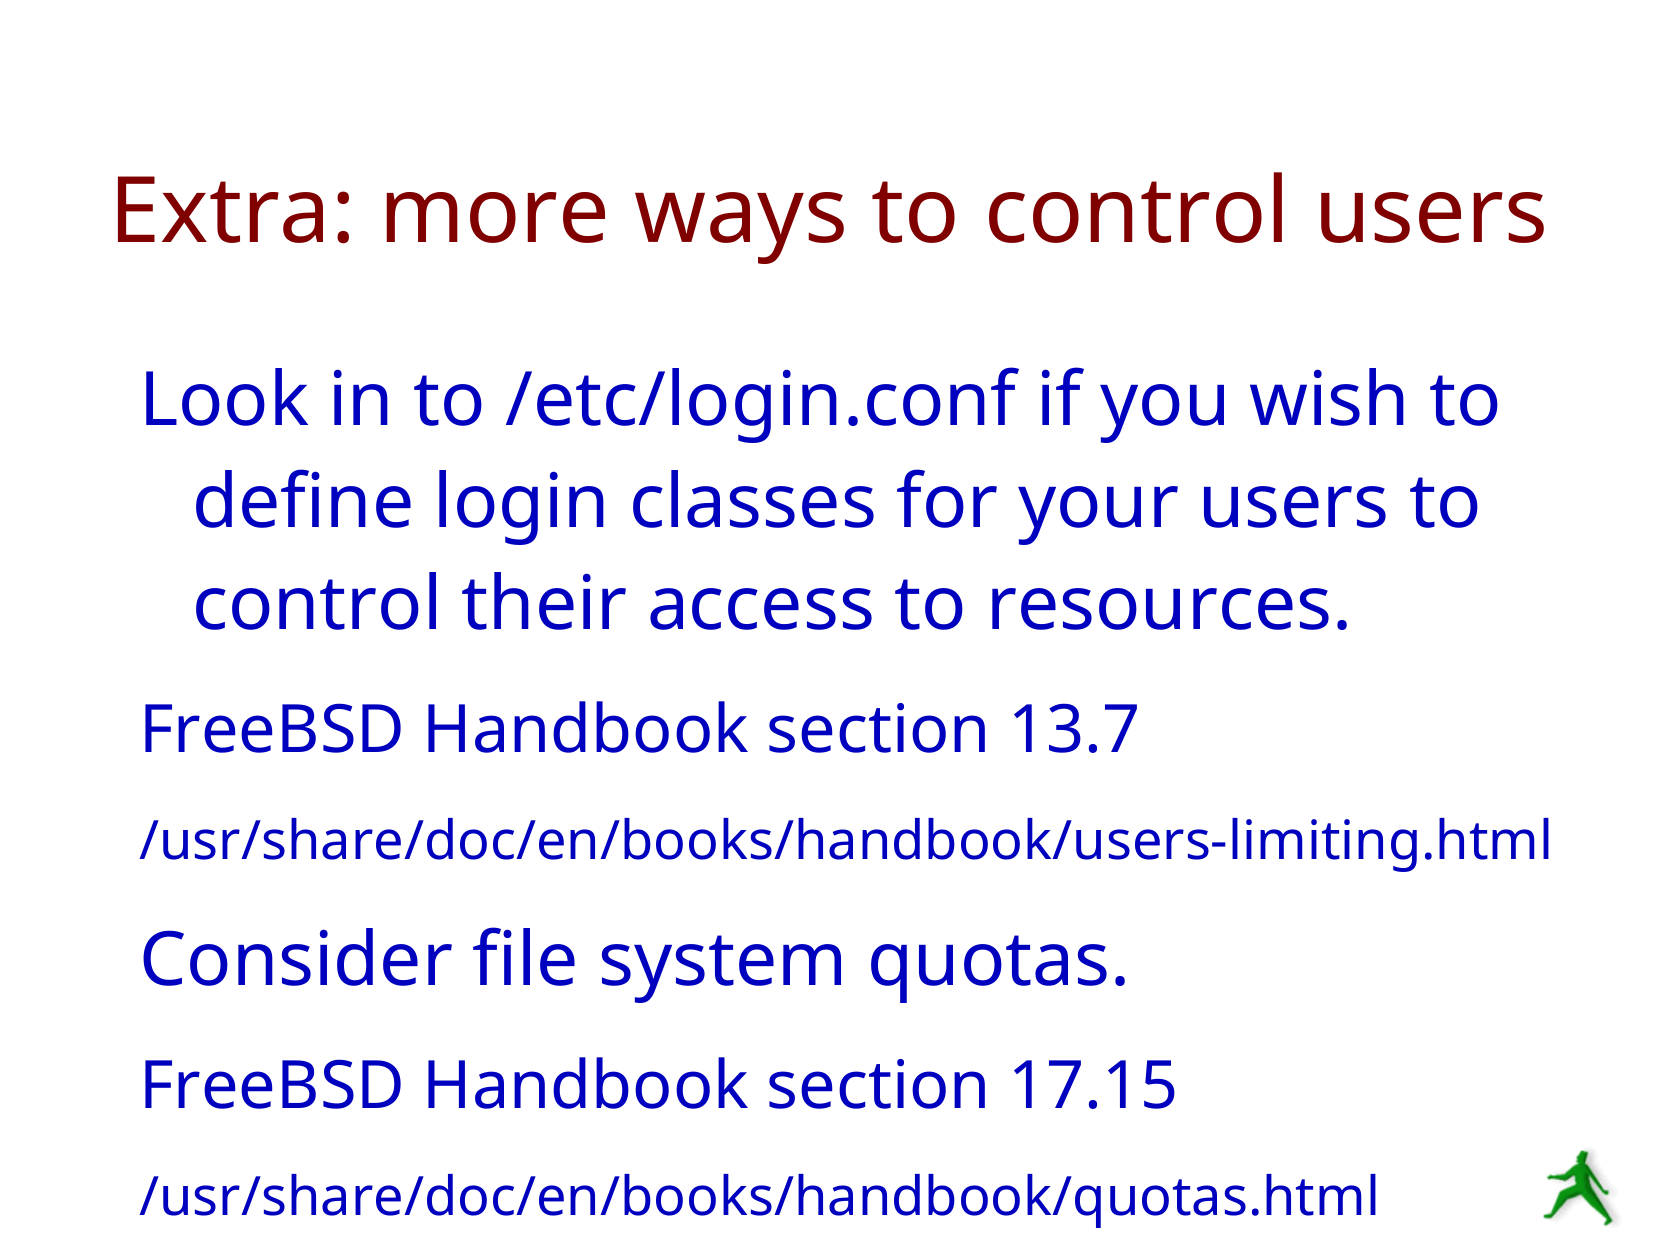

# Extra: more ways to control users
Look in to /etc/login.conf if you wish to define login classes for your users to control their access to resources.
FreeBSD Handbook section 13.7
/usr/share/doc/en/books/handbook/users-limiting.html
Consider file system quotas.
FreeBSD Handbook section 17.15
/usr/share/doc/en/books/handbook/quotas.html